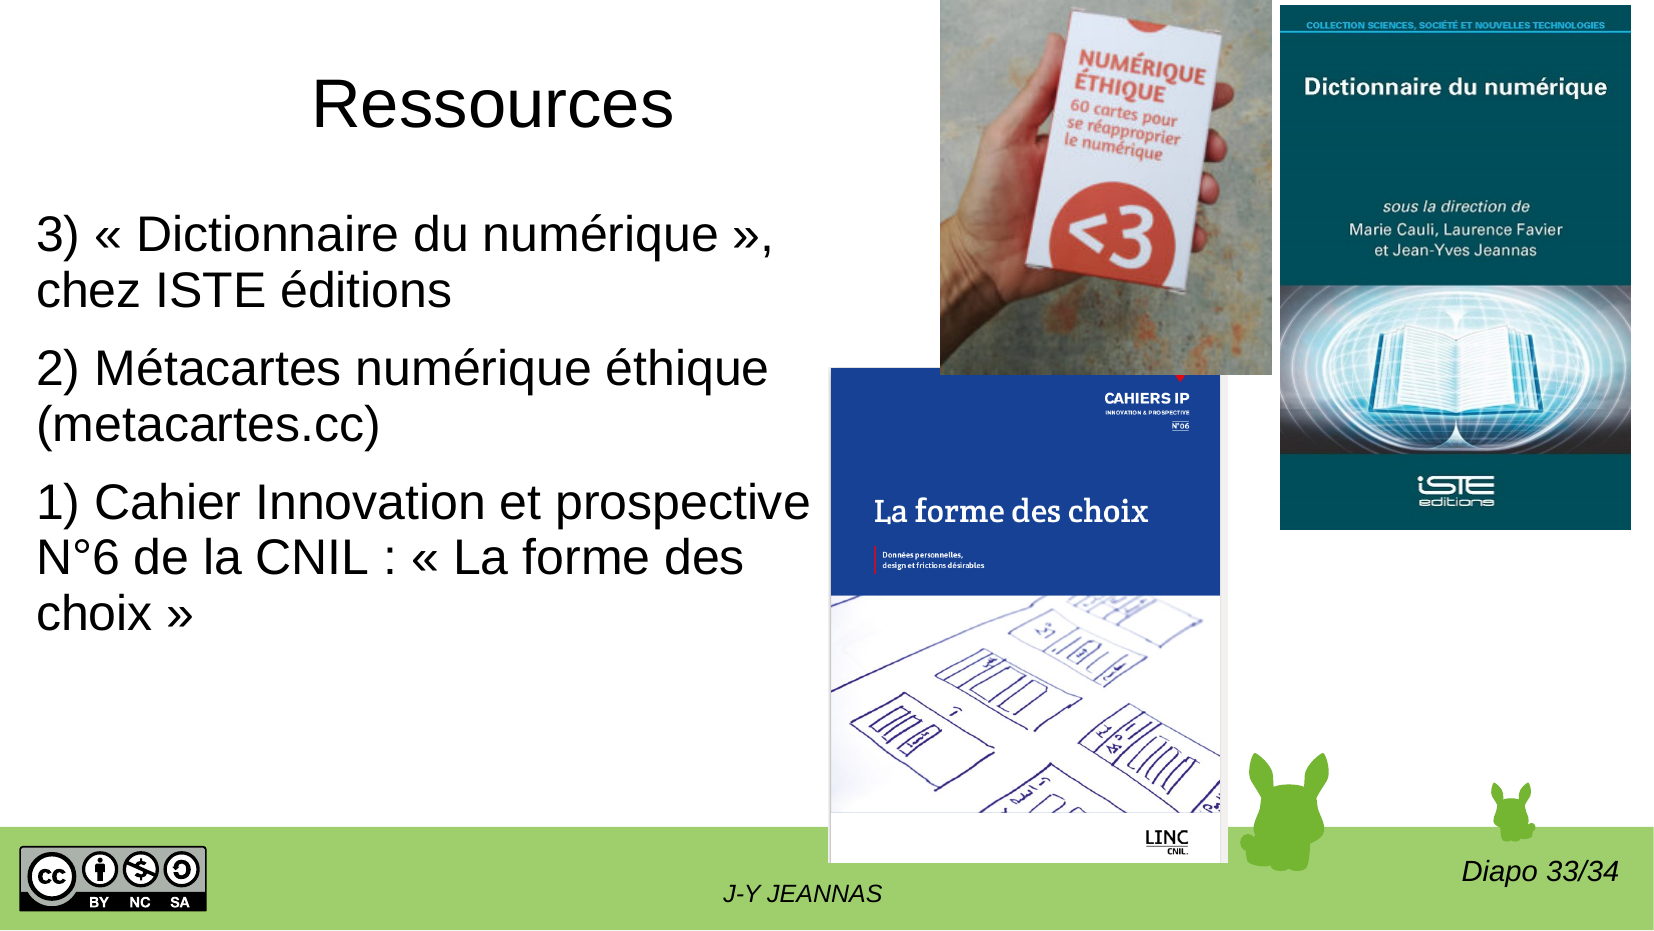

# Ressources
3) « Dictionnaire du numérique », chez ISTE éditions
2) Métacartes numérique éthique (metacartes.cc)
1) Cahier Innovation et prospective N°6 de la CNIL : « La forme des choix »